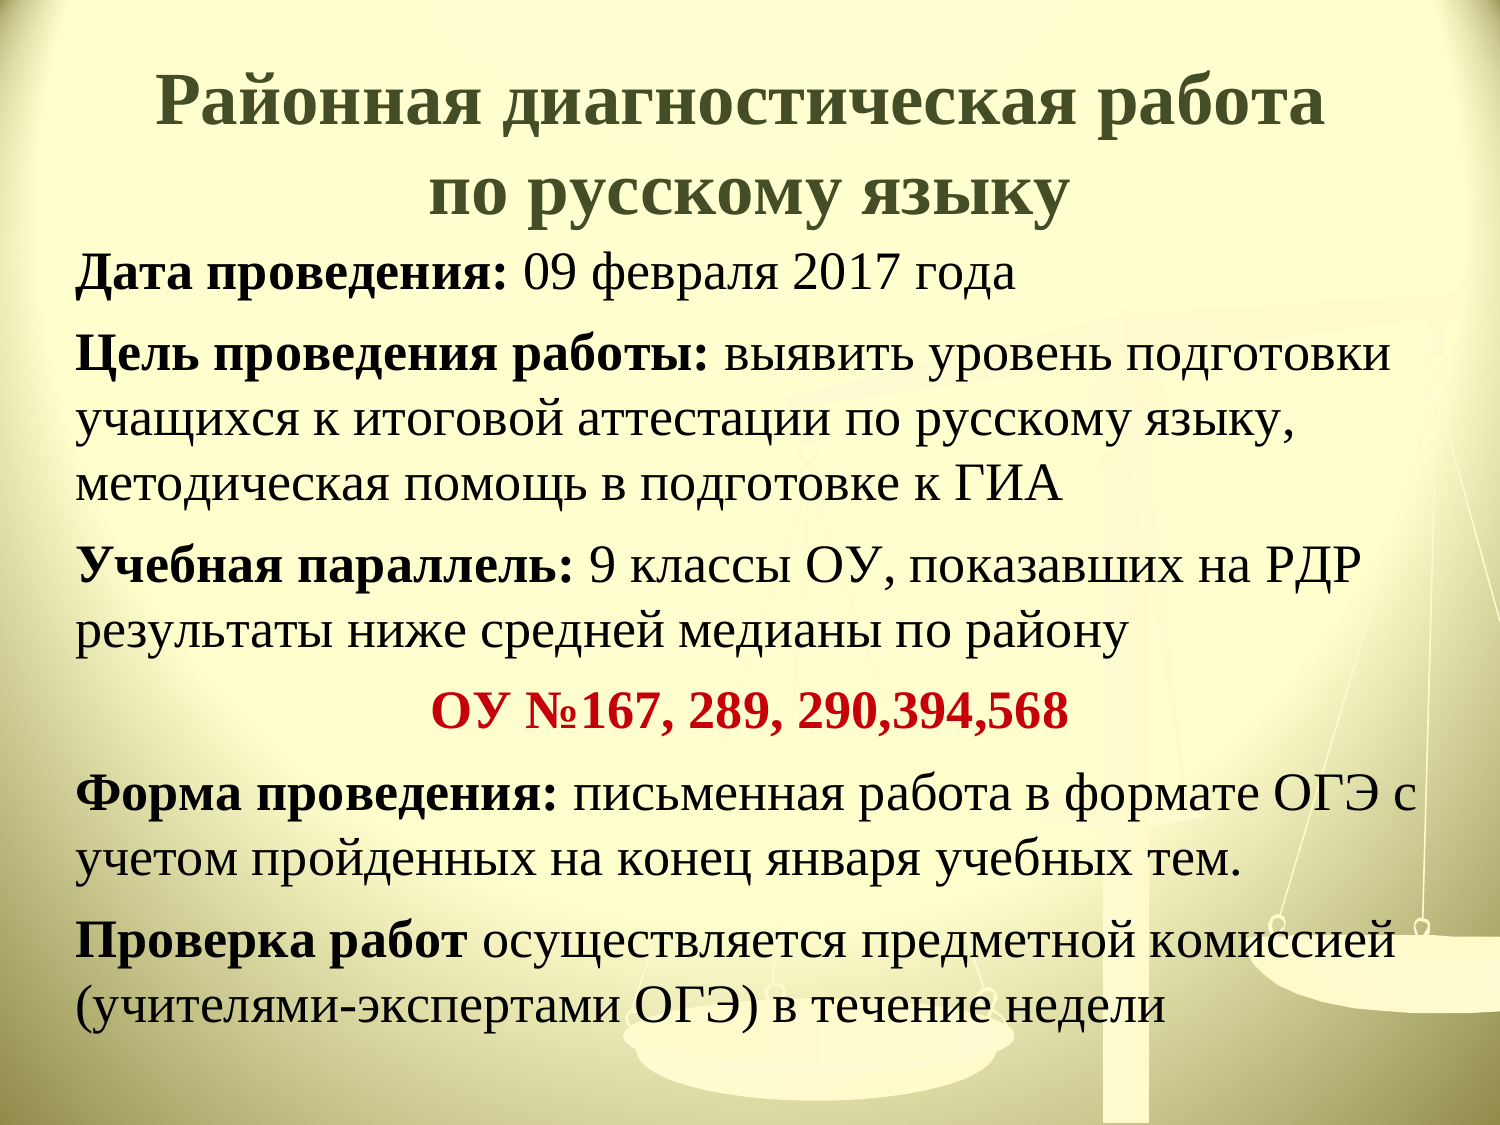

# Районная диагностическая работа по русскому языку
Дата проведения: 09 февраля 2017 года
Цель проведения работы: выявить уровень подготовки учащихся к итоговой аттестации по русскому языку, методическая помощь в подготовке к ГИА
Учебная параллель: 9 классы ОУ, показавших на РДР результаты ниже средней медианы по району
ОУ №167, 289, 290,394,568
Форма проведения: письменная работа в формате ОГЭ с учетом пройденных на конец января учебных тем.
Проверка работ осуществляется предметной комиссией (учителями-экспертами ОГЭ) в течение недели